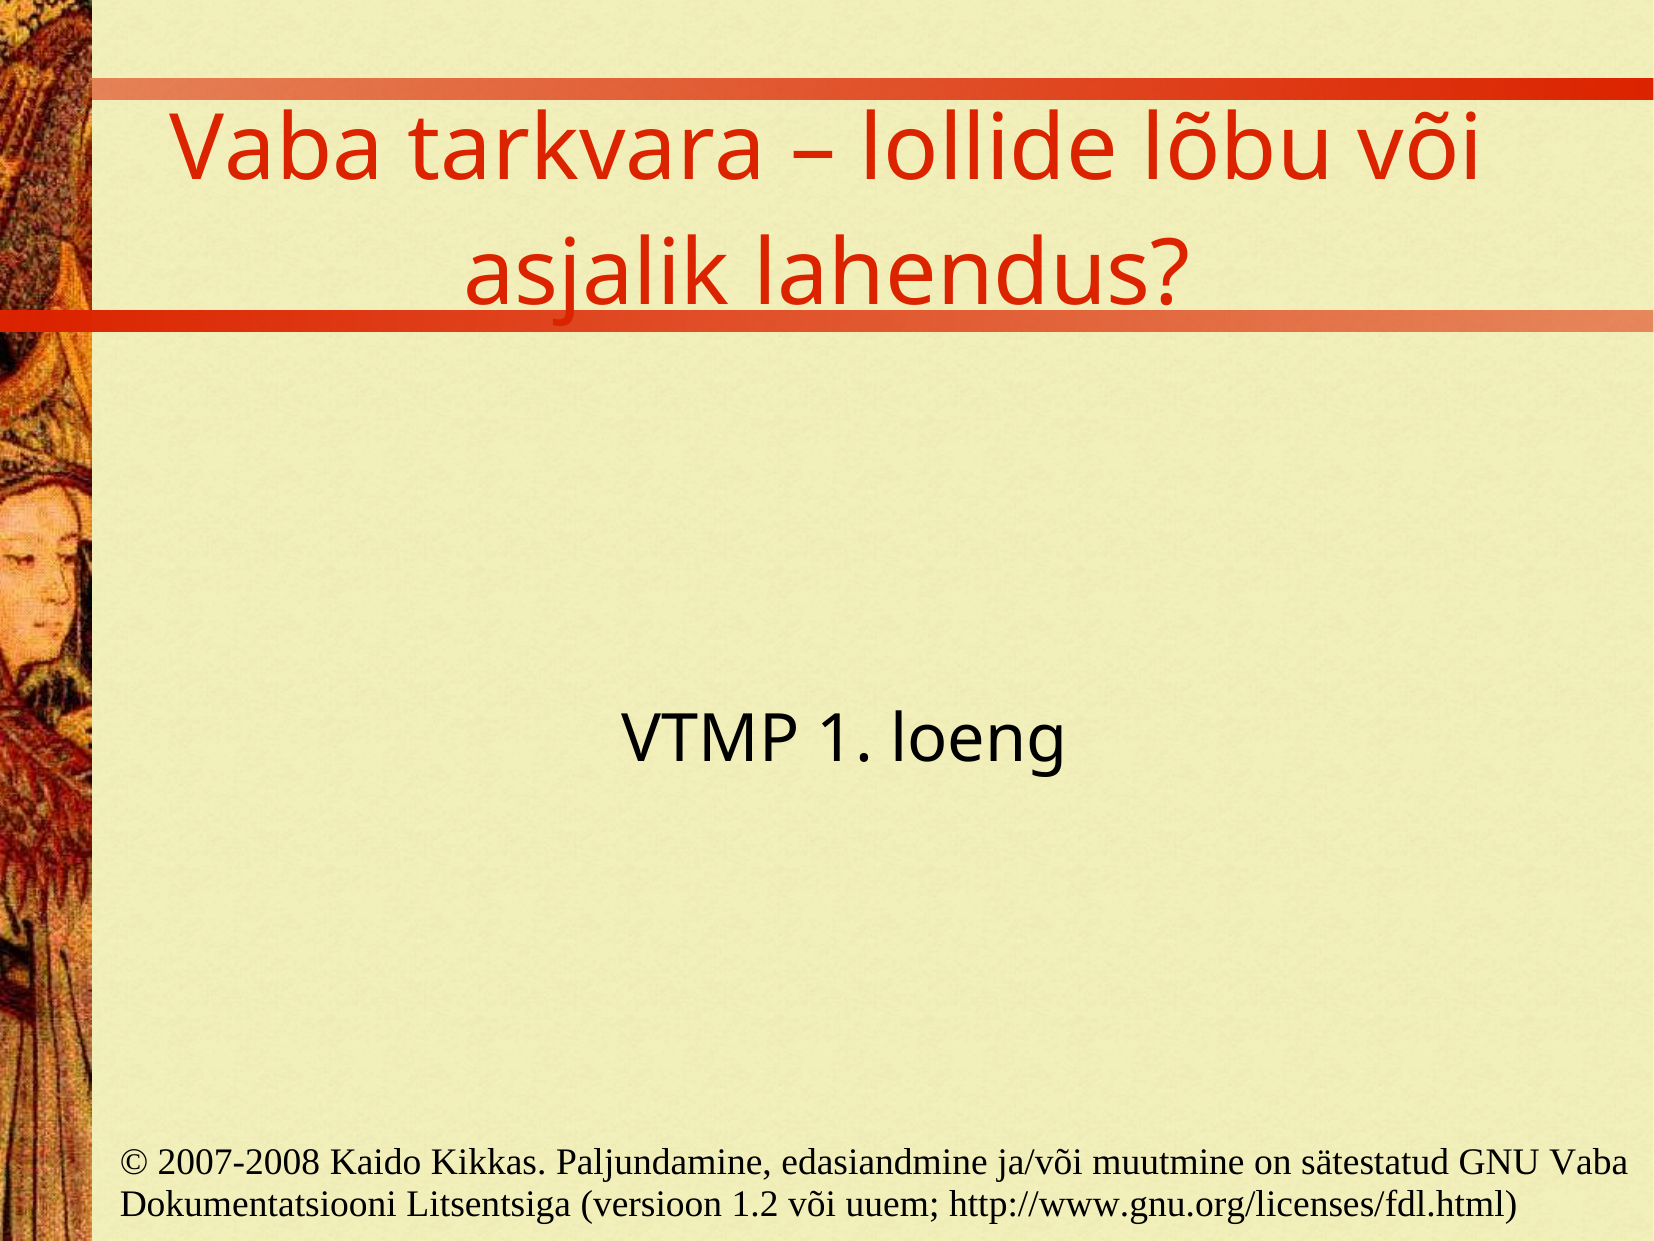

# Vaba tarkvara – lollide lõbu või asjalik lahendus?
VTMP 1. loeng
© 2007-2008 Kaido Kikkas. Paljundamine, edasiandmine ja/või muutmine on sätestatud GNU Vaba Dokumentatsiooni Litsentsiga (versioon 1.2 või uuem; http://www.gnu.org/licenses/fdl.html)